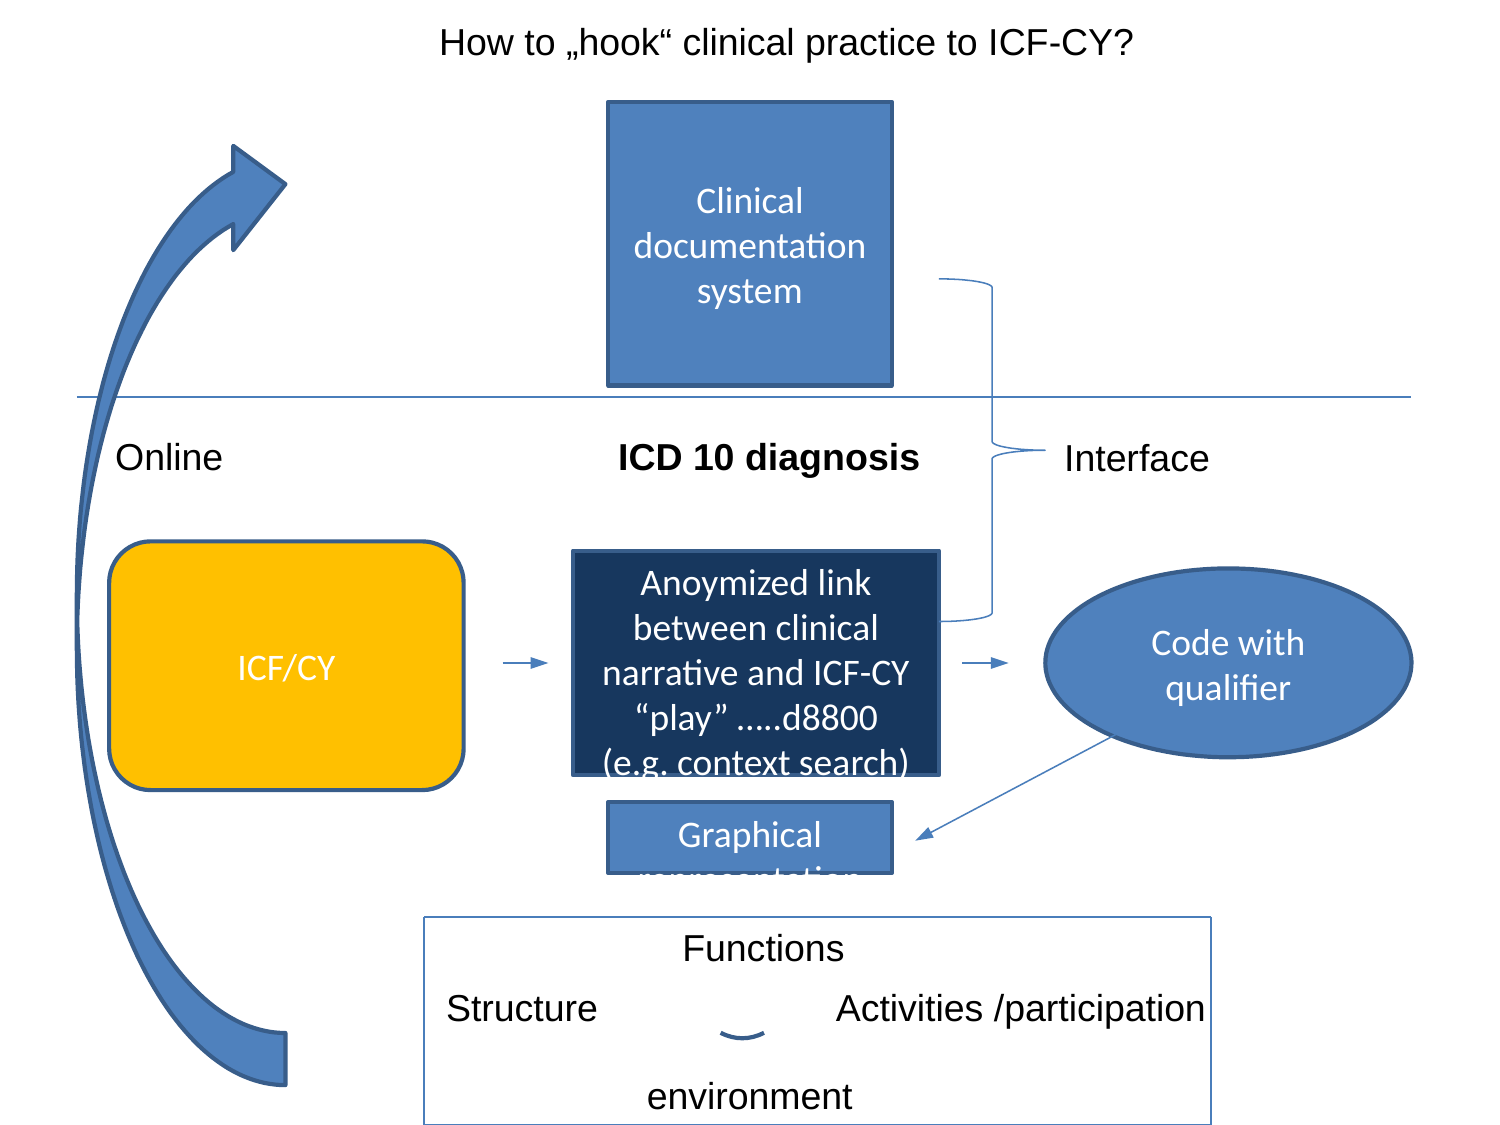

How to „hook“ clinical practice to ICF-CY?
Clinical documentation system
Online
ICD 10 diagnosis
Interface
ICF/CY
Anoymized link between clinical narrative and ICF-CY
“play” …..d8800
(e.g. context search)
Code with qualifier
Graphical representation
Functions
Structure
Activities /participation
environment